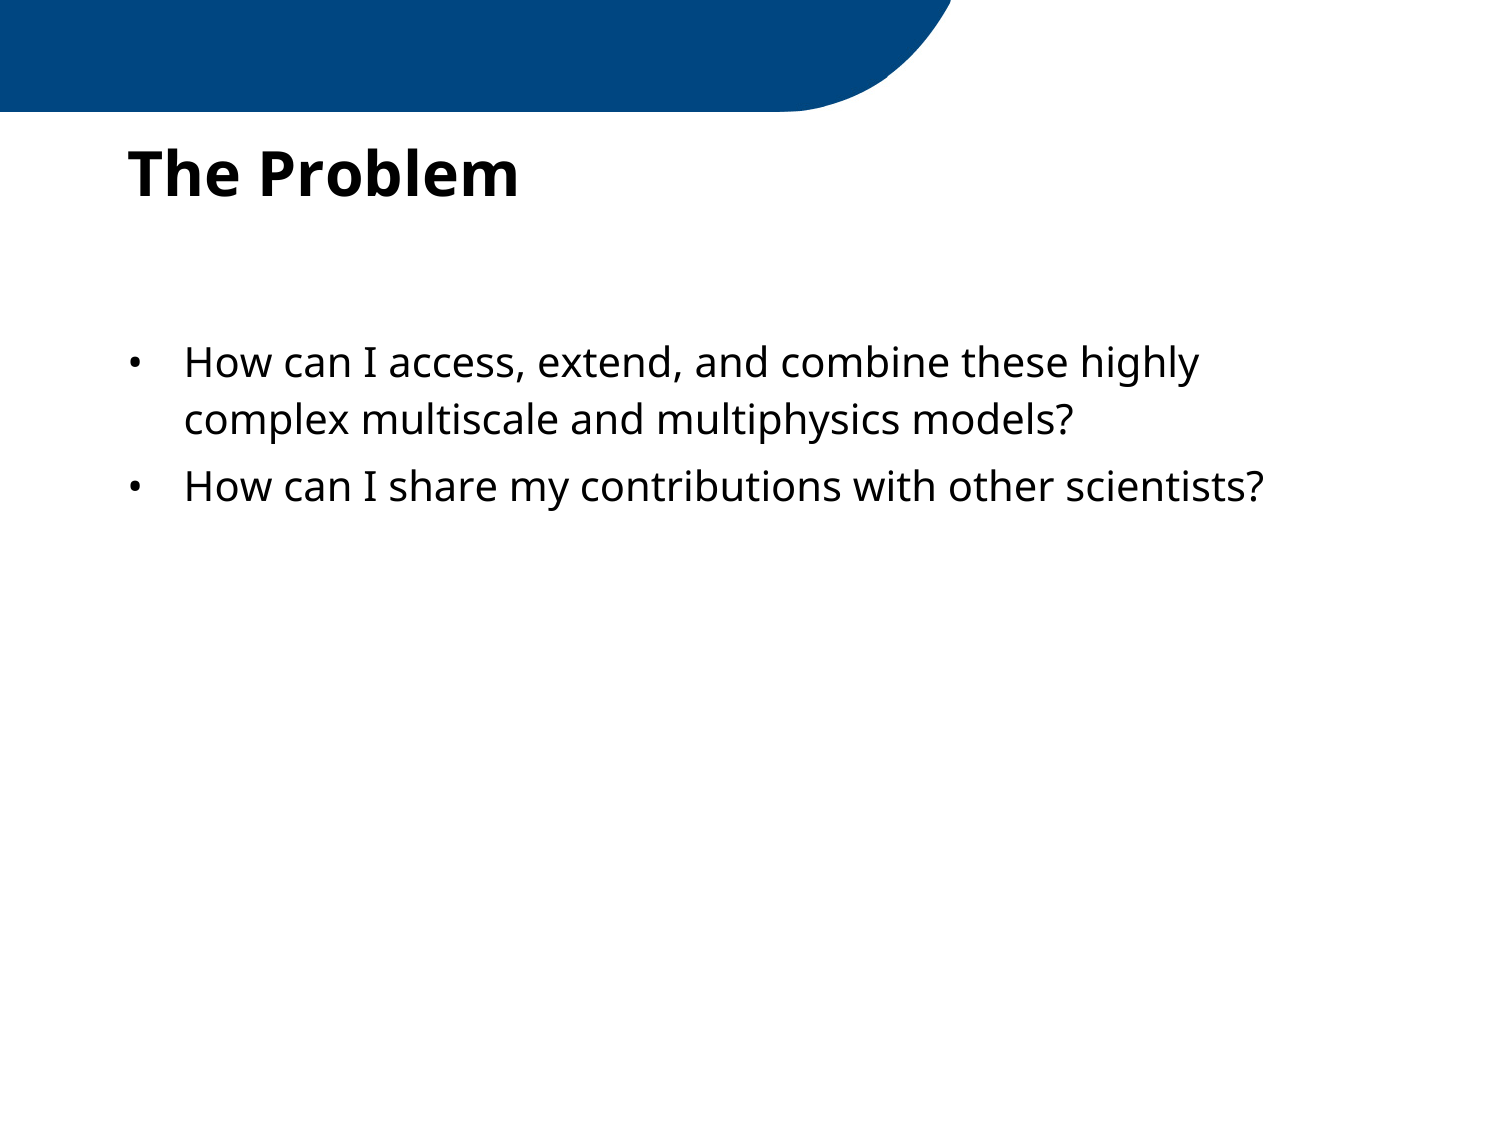

# The Problem
How can I access, extend, and combine these highly complex multiscale and multiphysics models?
How can I share my contributions with other scientists?